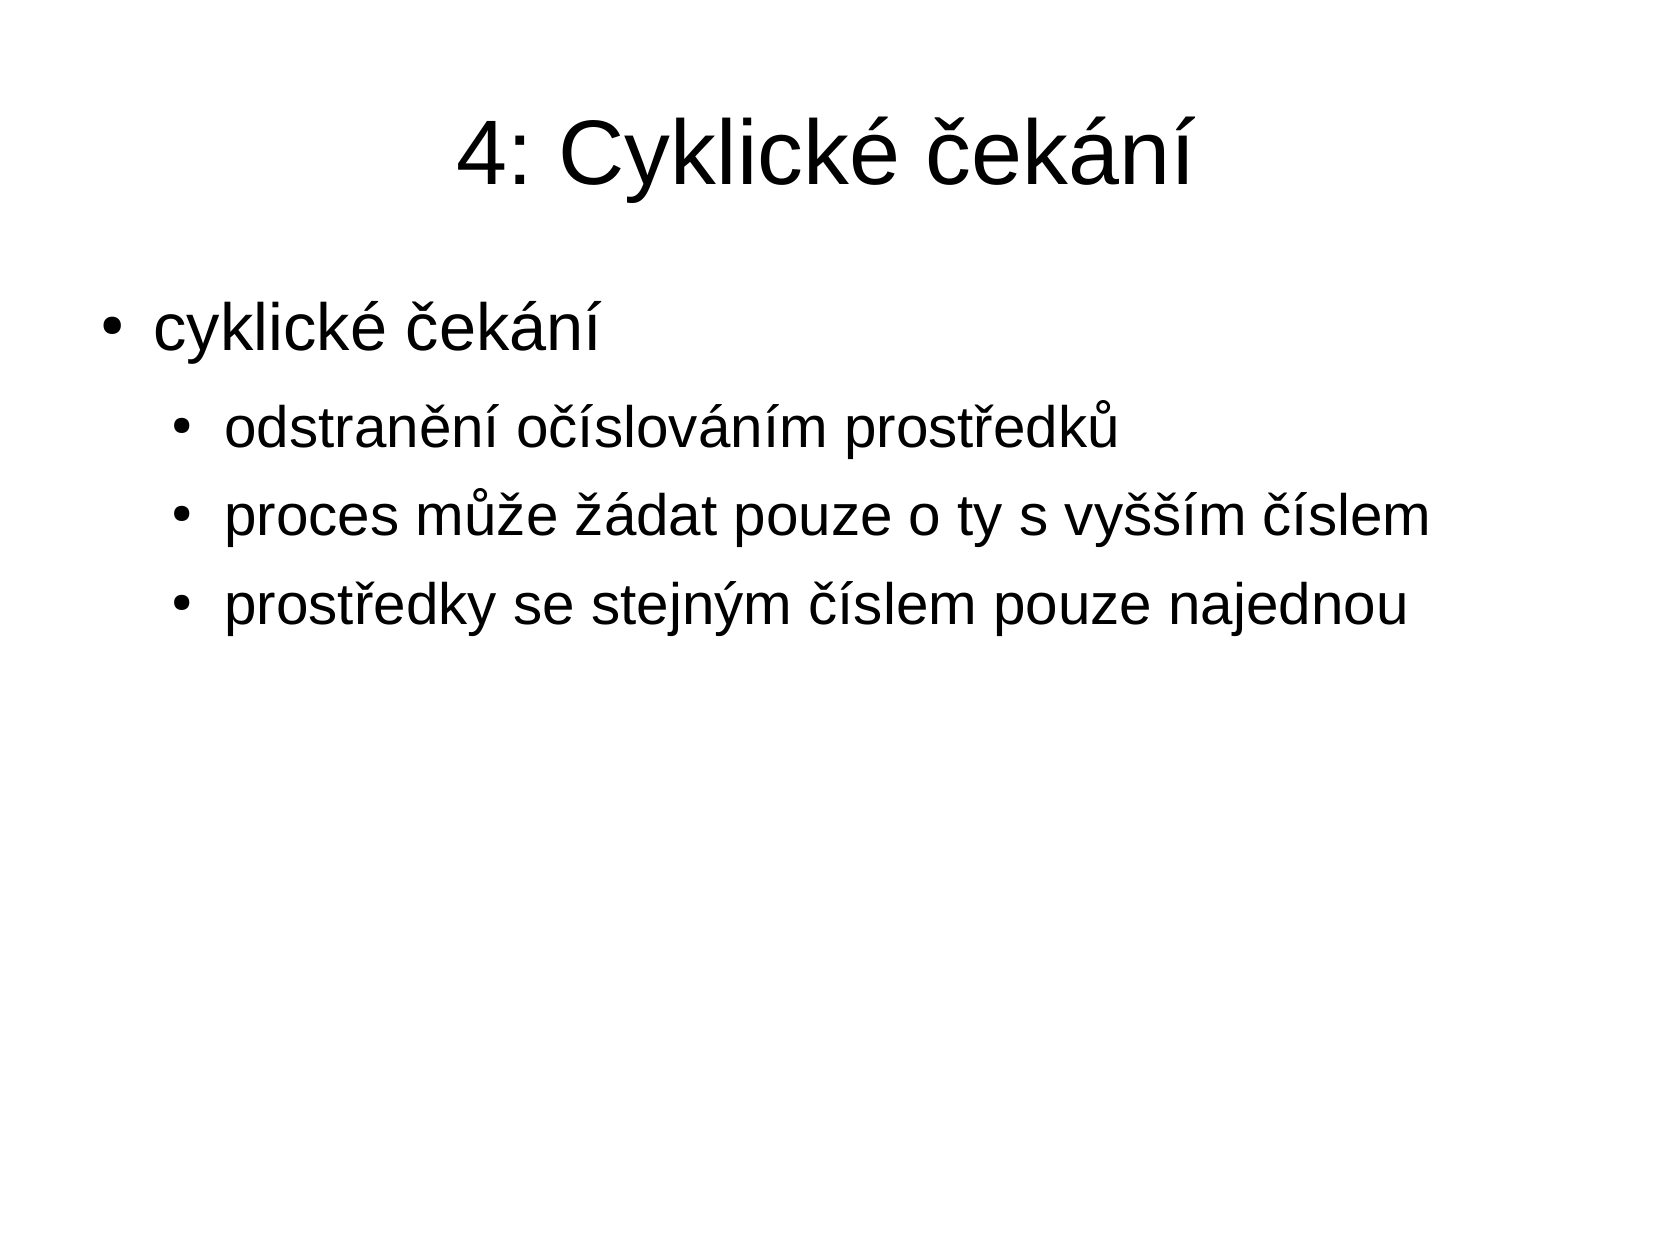

# 4: Cyklické čekání
cyklické čekání
odstranění očíslováním prostředků
proces může žádat pouze o ty s vyšším číslem
prostředky se stejným číslem pouze najednou